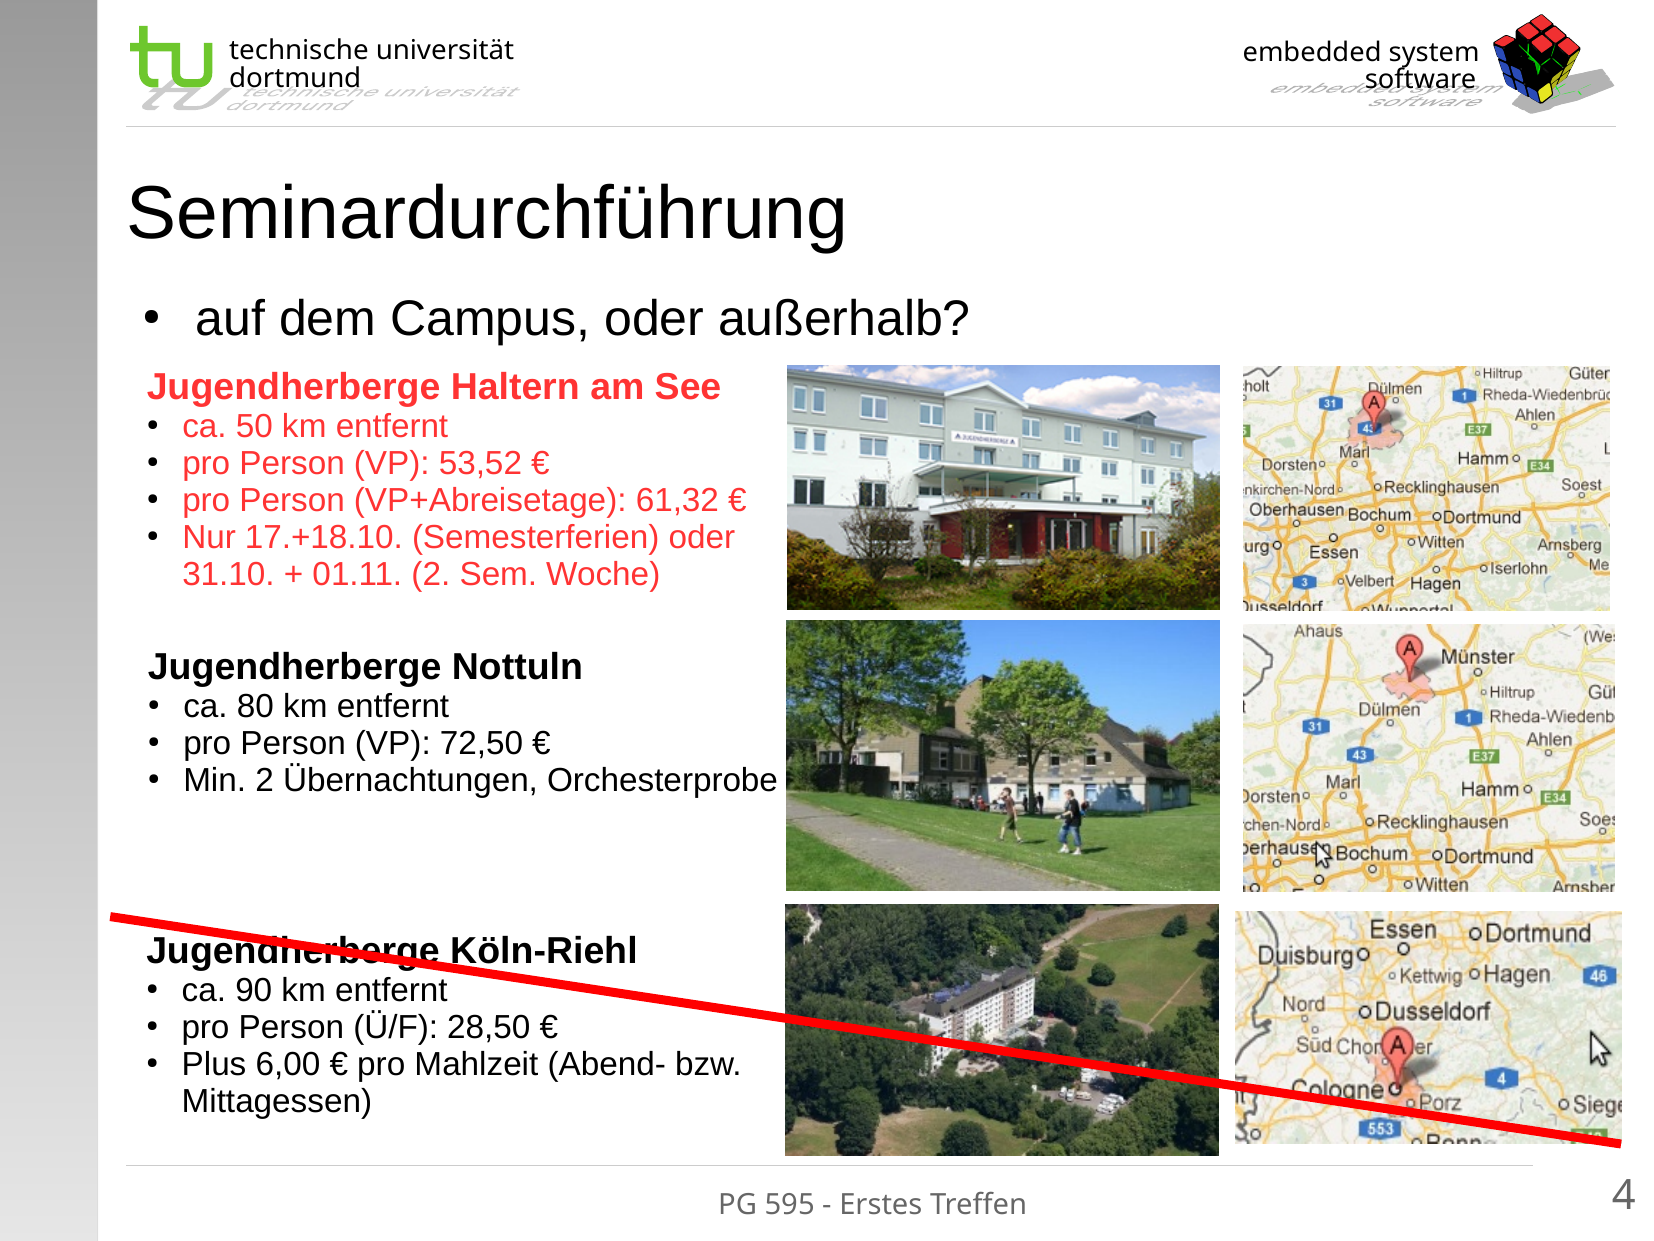

# Seminardurchführung
auf dem Campus, oder außerhalb?
Jugendherberge Haltern am See
ca. 50 km entfernt
pro Person (VP): 53,52 €
pro Person (VP+Abreisetage): 61,32 €
Nur 17.+18.10. (Semesterferien) oder
31.10. + 01.11. (2. Sem. Woche)
Jugendherberge Nottuln
ca. 80 km entfernt
pro Person (VP): 72,50 €
Min. 2 Übernachtungen, Orchesterprobe
Jugendherberge Köln-Riehl
ca. 90 km entfernt
pro Person (Ü/F): 28,50 €
Plus 6,00 € pro Mahlzeit (Abend- bzw. Mittagessen)
4
PG 595 - Erstes Treffen